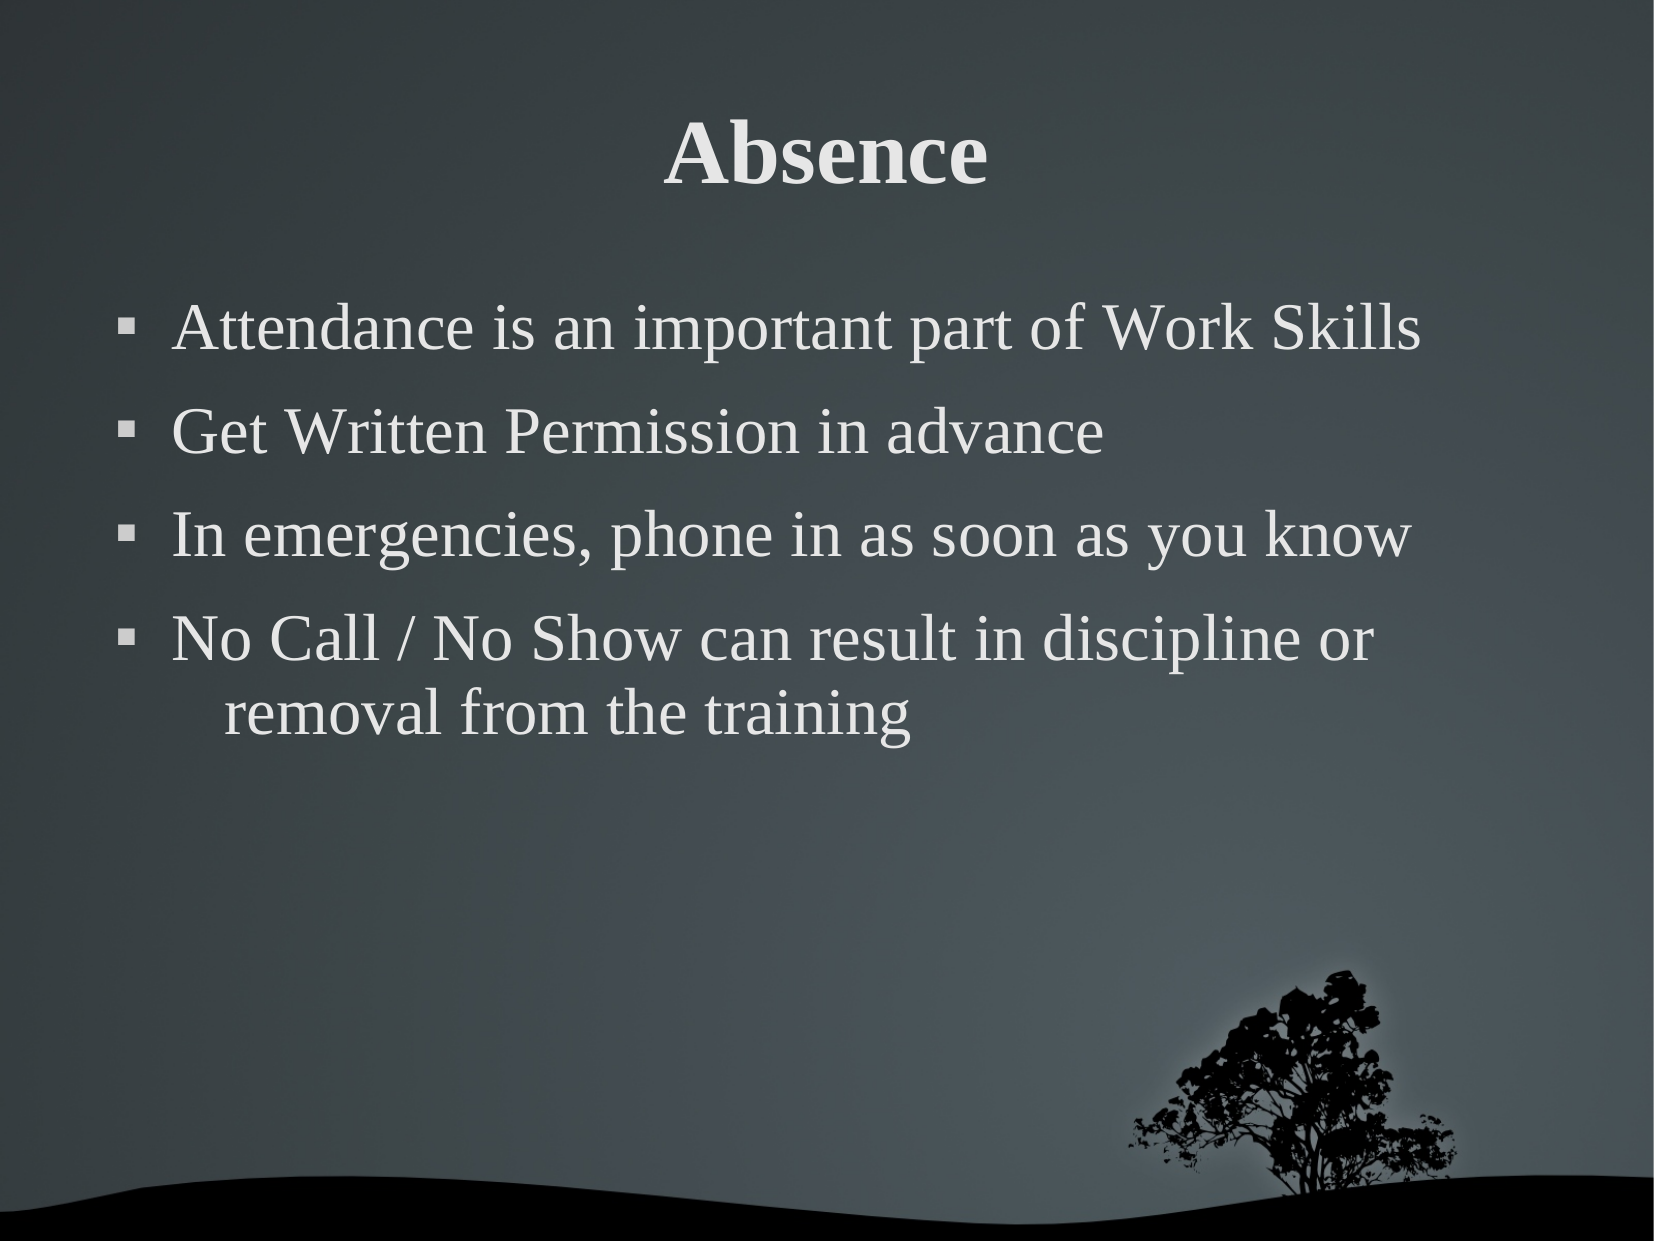

# Absence
Attendance is an important part of Work Skills
Get Written Permission in advance
In emergencies, phone in as soon as you know
No Call / No Show can result in discipline or removal from the training